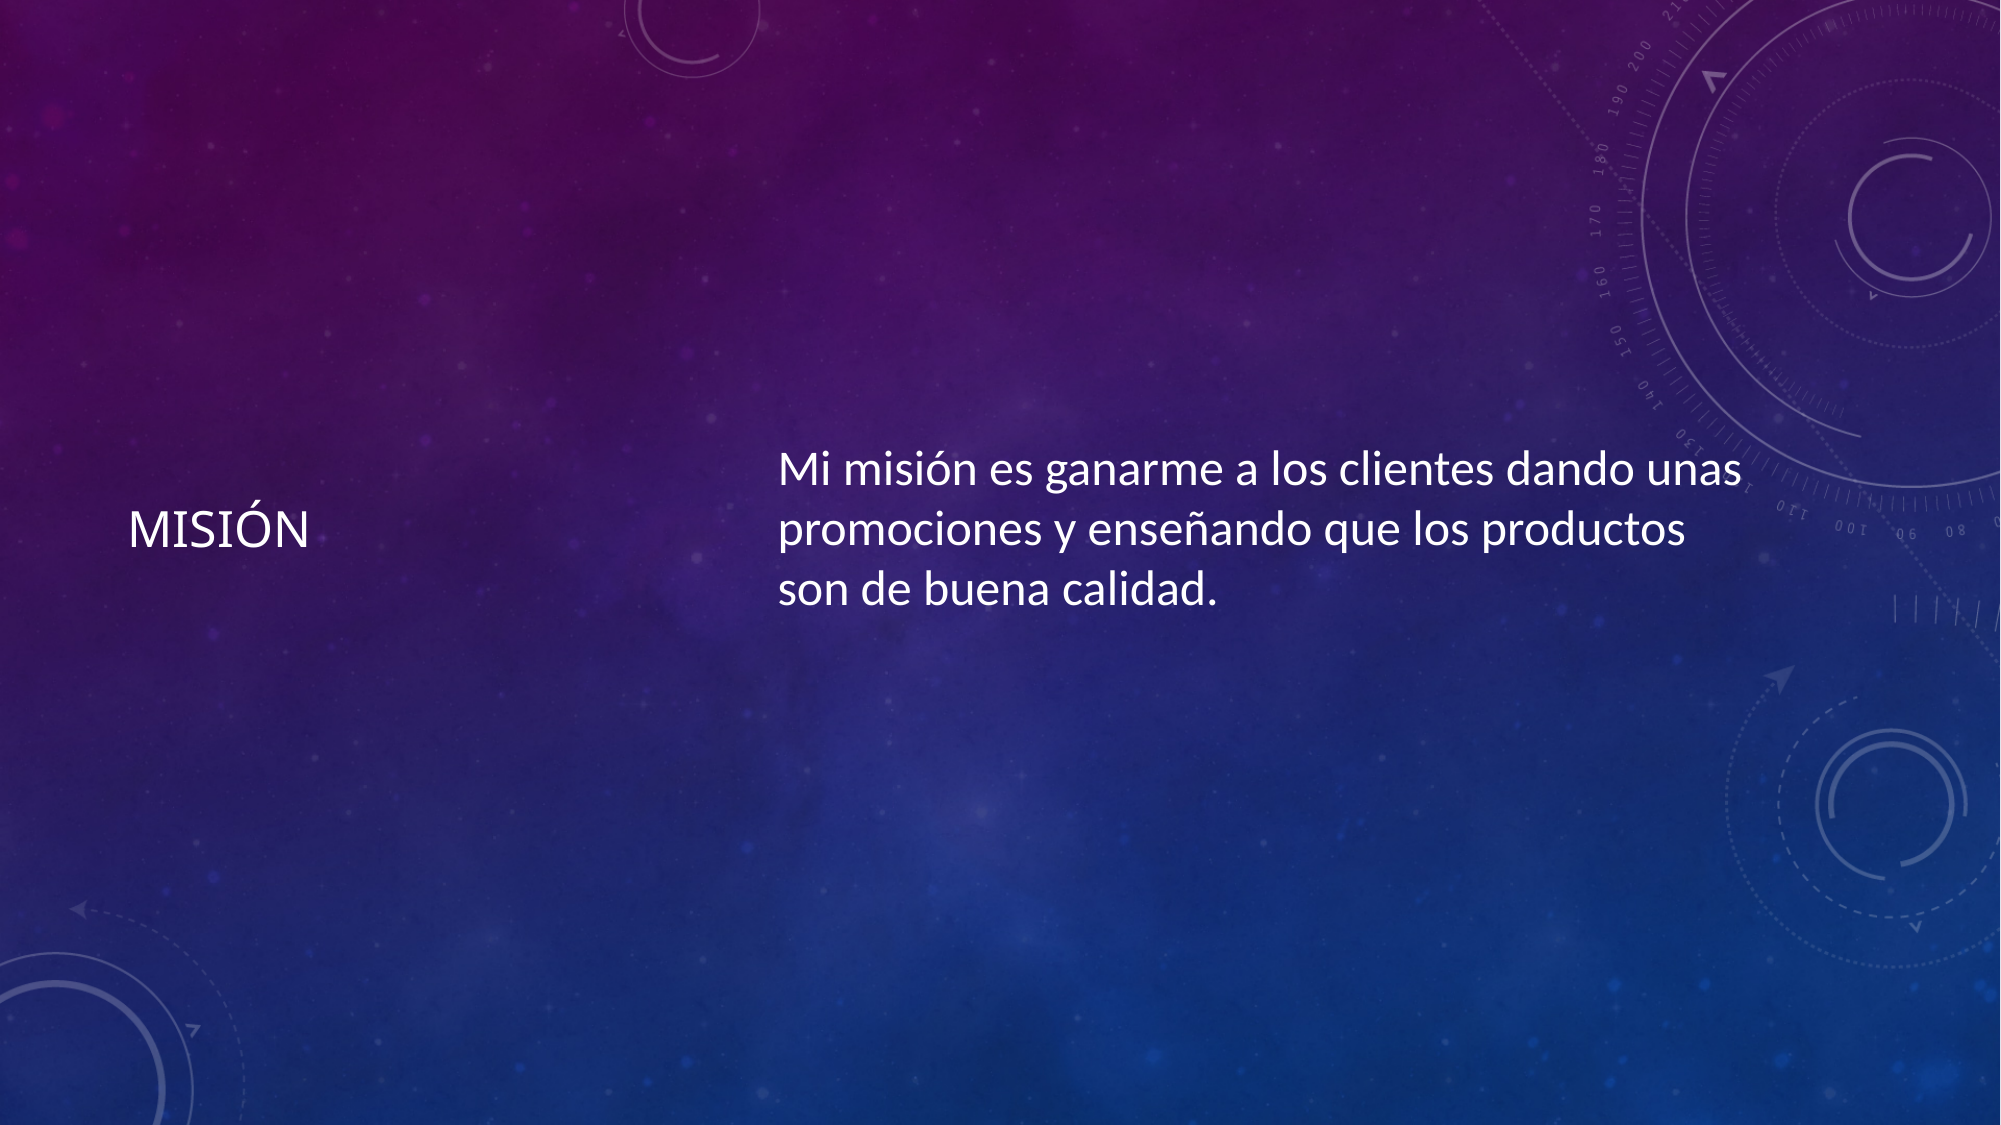

Mi misión es ganarme a los clientes dando unas promociones y enseñando que los productos son de buena calidad.
# Misión